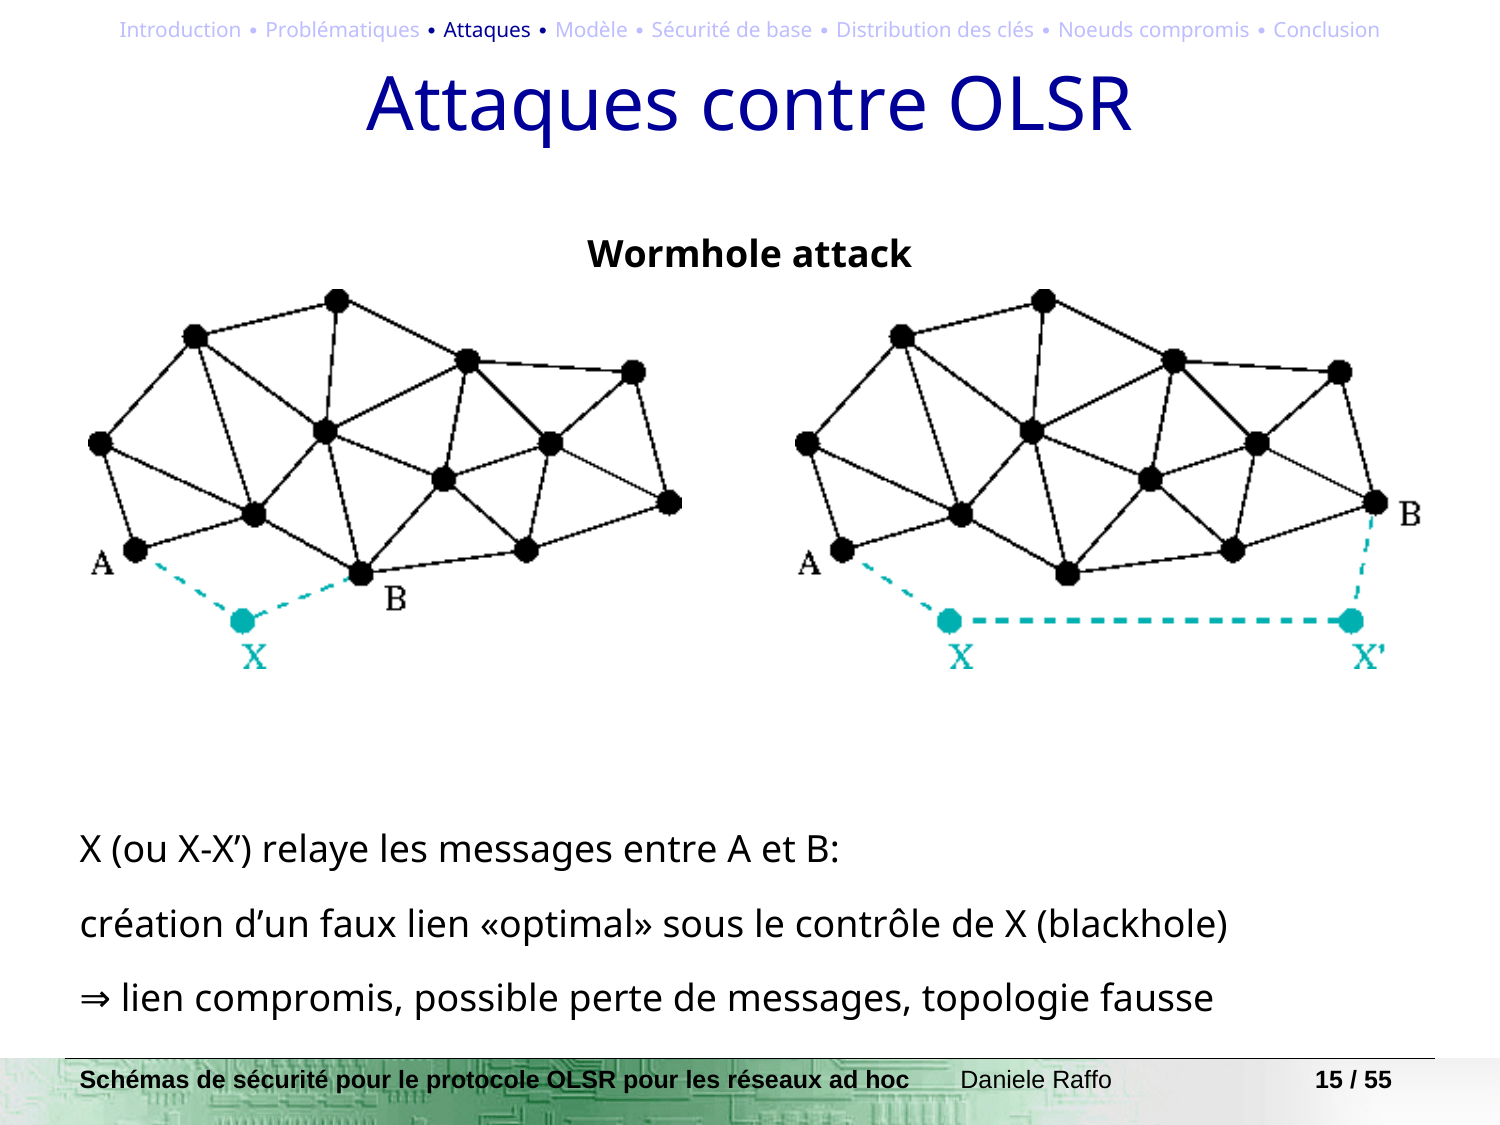

Introduction ∙ Problématiques ∙ Attaques ∙ Modèle ∙ Sécurité de base ∙ Distribution des clés ∙ Noeuds compromis ∙ Conclusion
Attaques contre OLSR
Wormhole attack
X (ou X-X’) relaye les messages entre A et B:
création d’un faux lien «optimal» sous le contrôle de X (blackhole)
⇒ lien compromis, possible perte de messages, topologie fausse
15
Schémas de sécurité pour le protocole OLSR pour les réseaux ad hoc Daniele Raffo